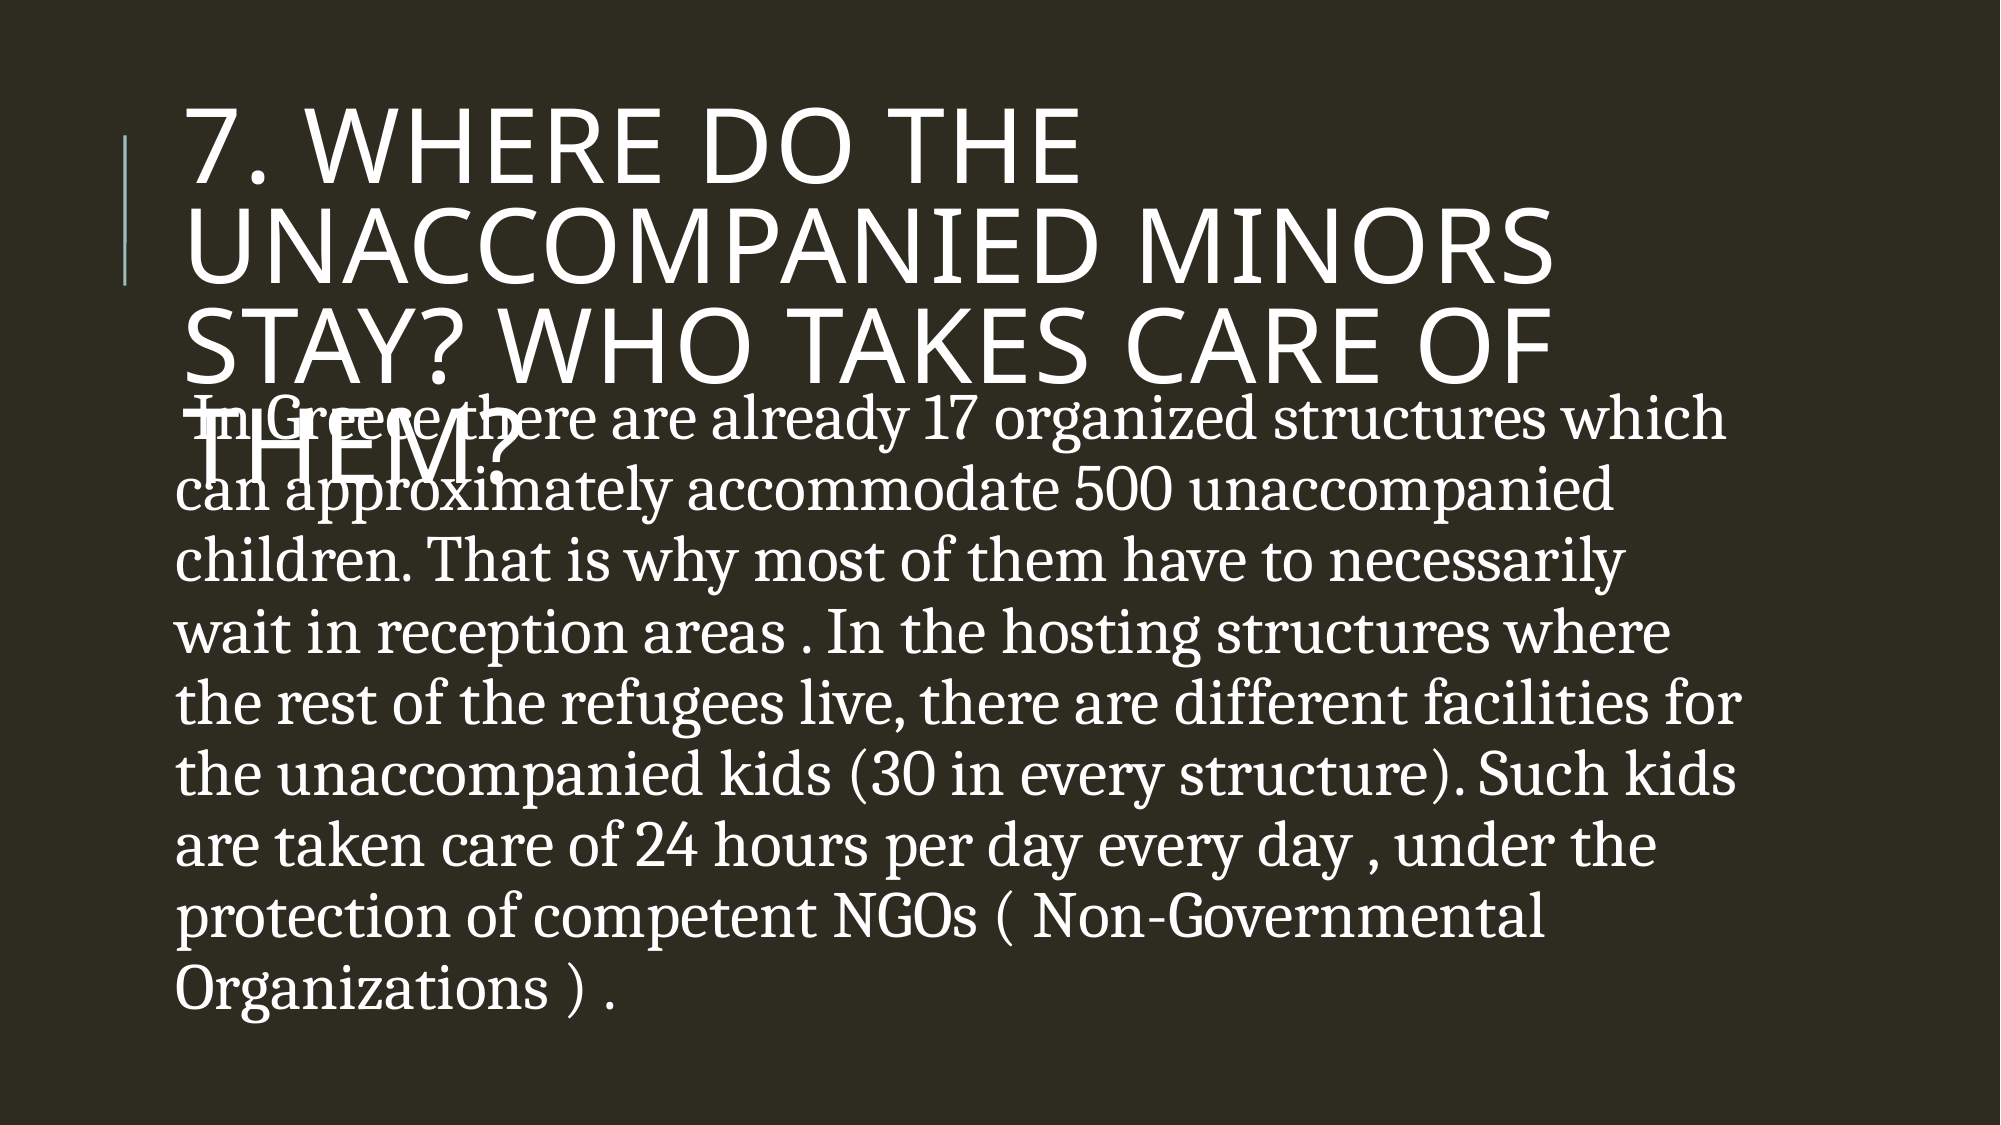

# 7. where do the unaccompanied minors stay? Who takes care of them?
In Greece there are already 17 organized structures which can approximately accommodate 500 unaccompanied children. That is why most of them have to necessarily wait in reception areas . In the hosting structures where the rest of the refugees live, there are different facilities for the unaccompanied kids (30 in every structure). Such kids are taken care of 24 hours per day every day , under the protection of competent NGOs ( Non-Governmental Organizations ) .